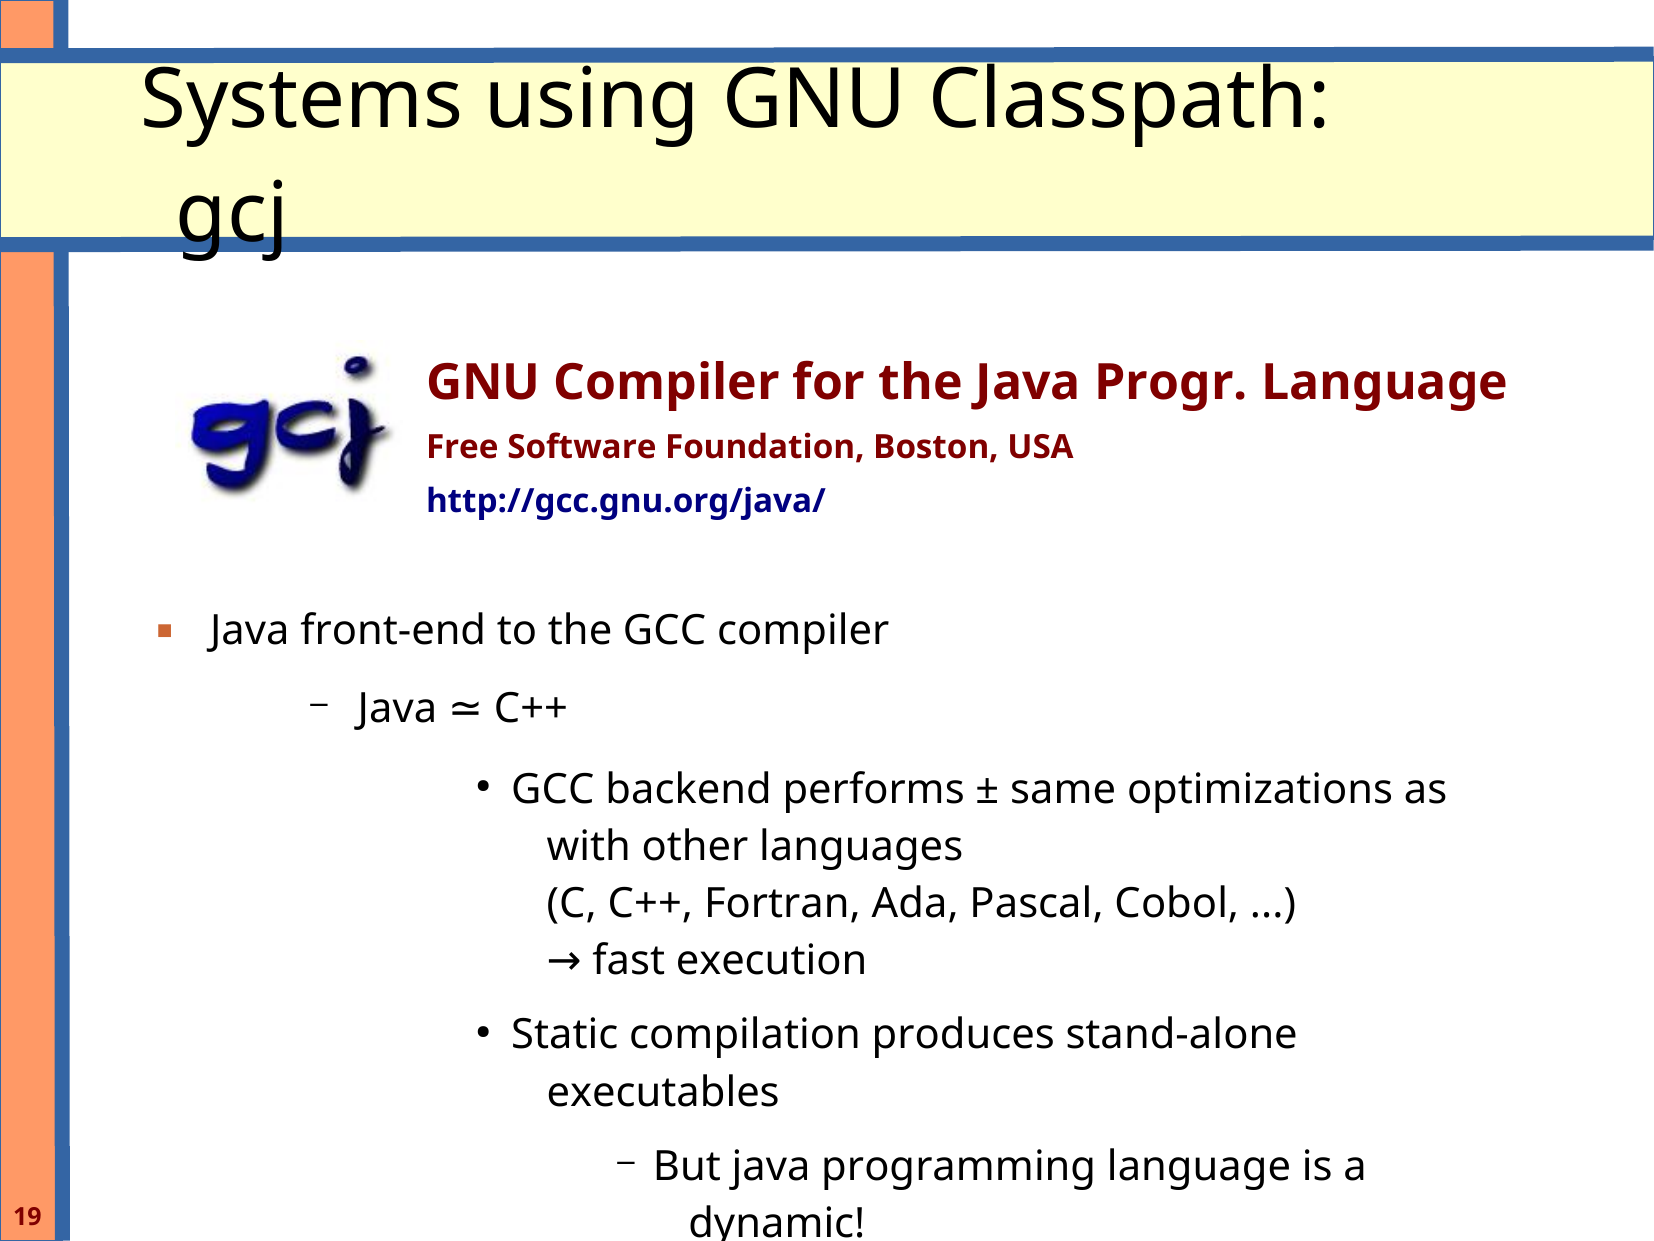

# Systems using GNU Classpath: gcj
GNU Compiler for the Java Progr. Language
Free Software Foundation, Boston, USA
http://gcc.gnu.org/java/
Java front-end to the GCC compiler
Java ≃ C++
GCC backend performs ± same optimizations as with other languages
(C, C++, Fortran, Ada, Pascal, Cobol, ...)
→ fast execution
Static compilation produces stand-alone executables
But java programming language is a dynamic!
→ Run-time library contains a simple bytecode interpreter for dynamically loaded classes
→ loadClass() can use a mapping to native shared libraries